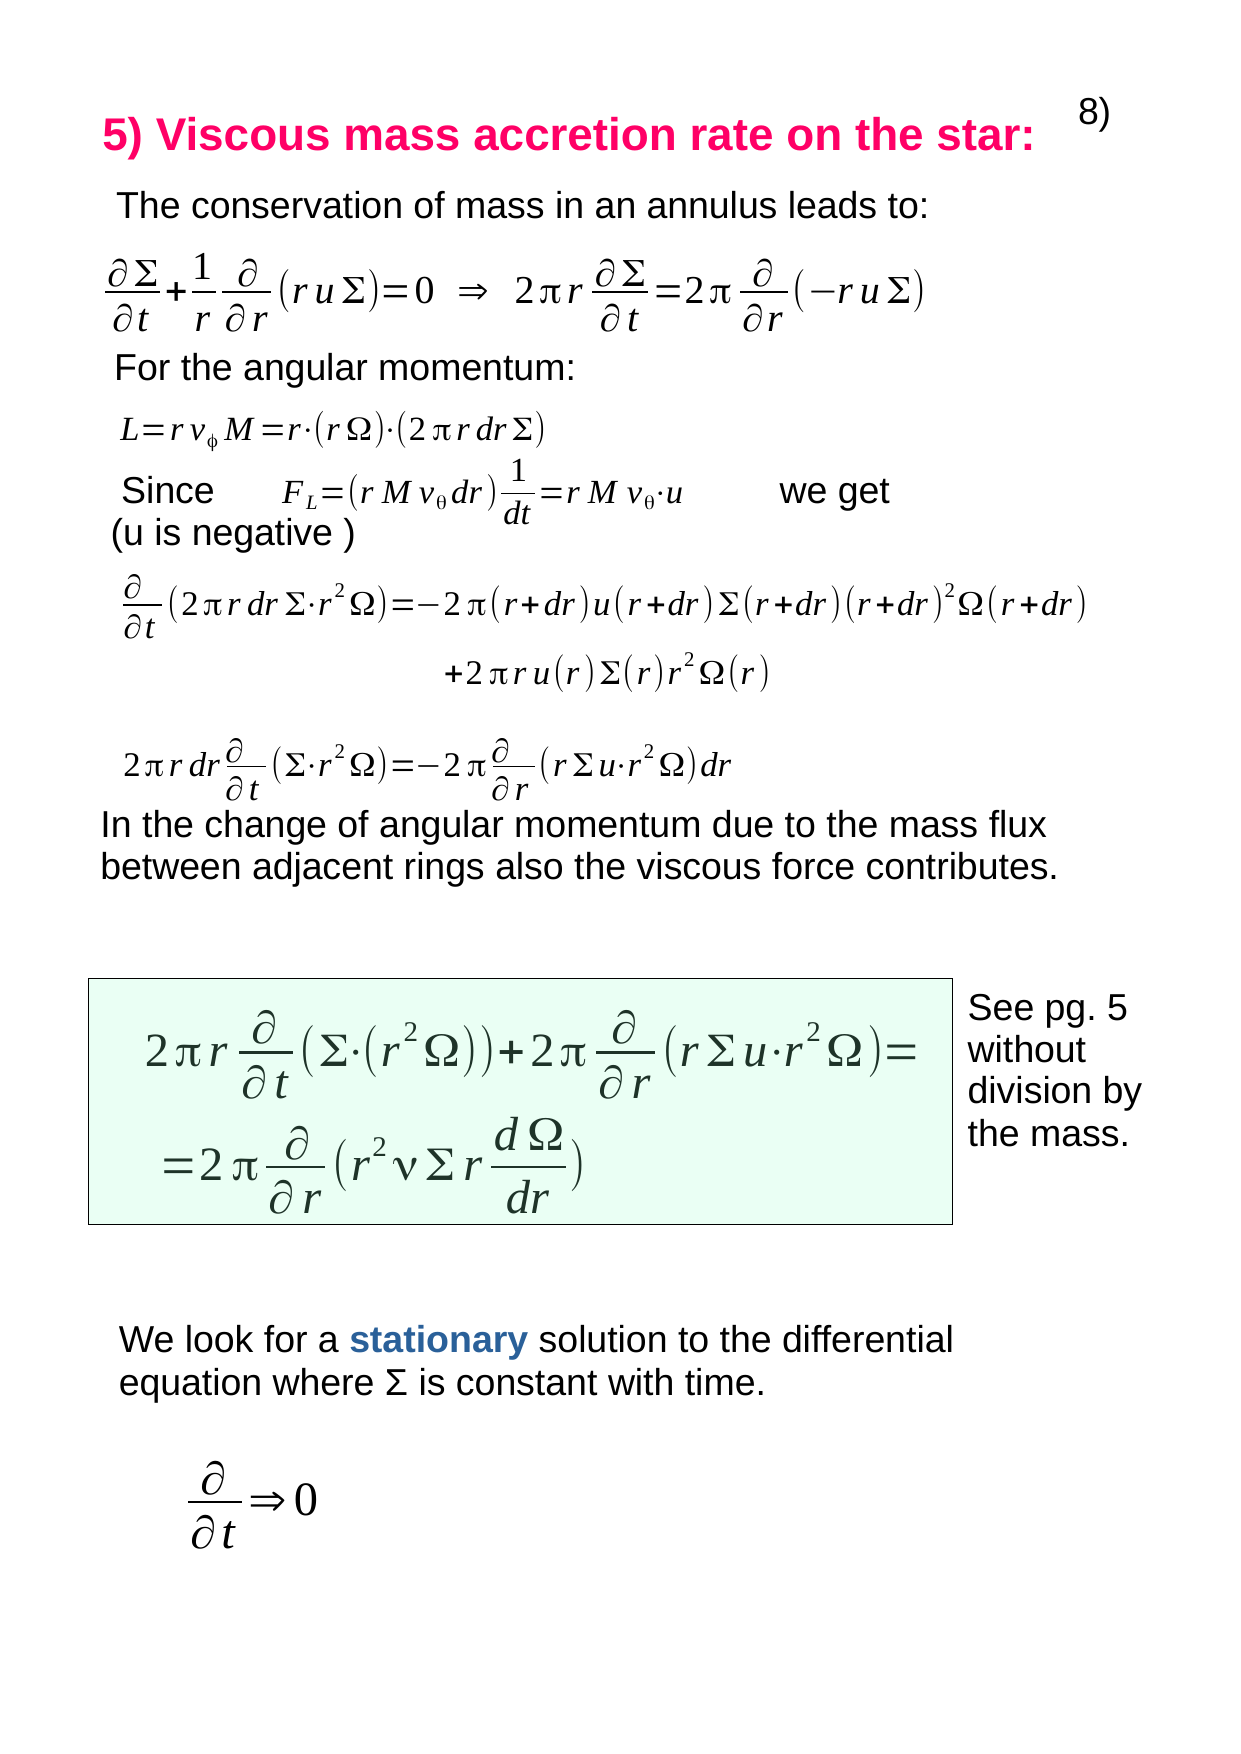

8)
5) Viscous mass accretion rate on the star:
The conservation of mass in an annulus leads to:
For the angular momentum:
 Since we get (u is negative )
In the change of angular momentum due to the mass flux between adjacent rings also the viscous force contributes.
See pg. 5 without division by the mass.
We look for a stationary solution to the differential equation where Σ is constant with time.